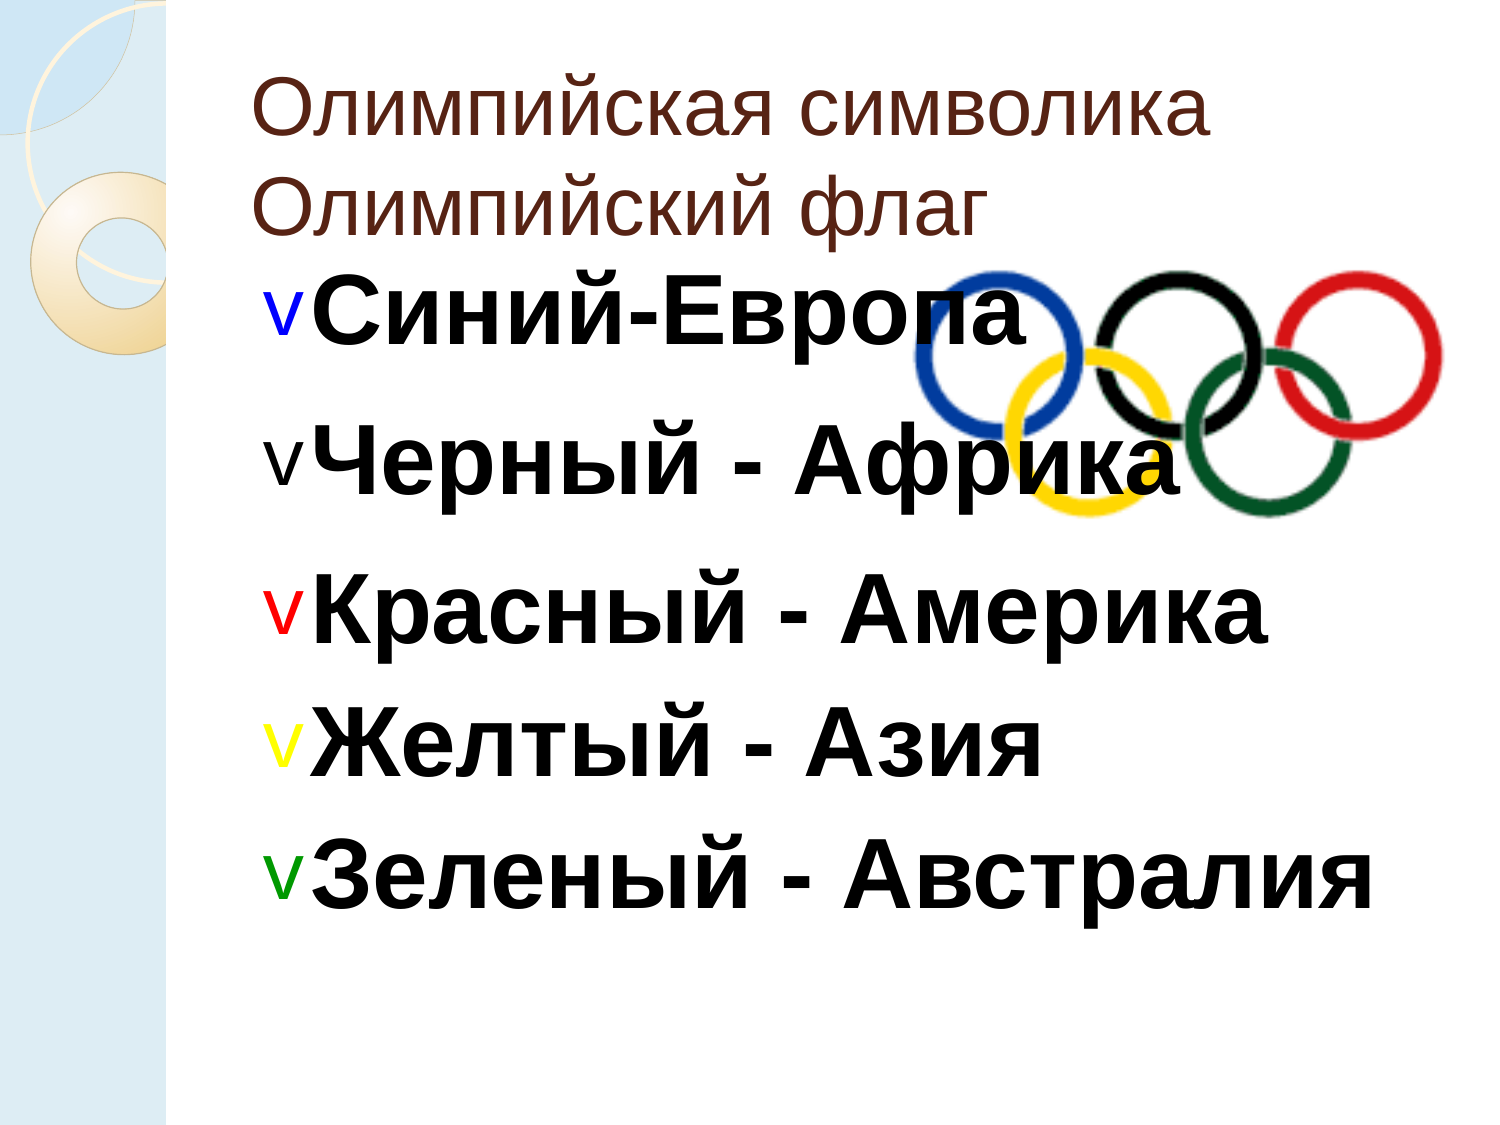

# Олимпийская символика Олимпийский флаг
Синий-Европа
Черный - Африка
Красный - Америка
Желтый - Азия
Зеленый - Австралия